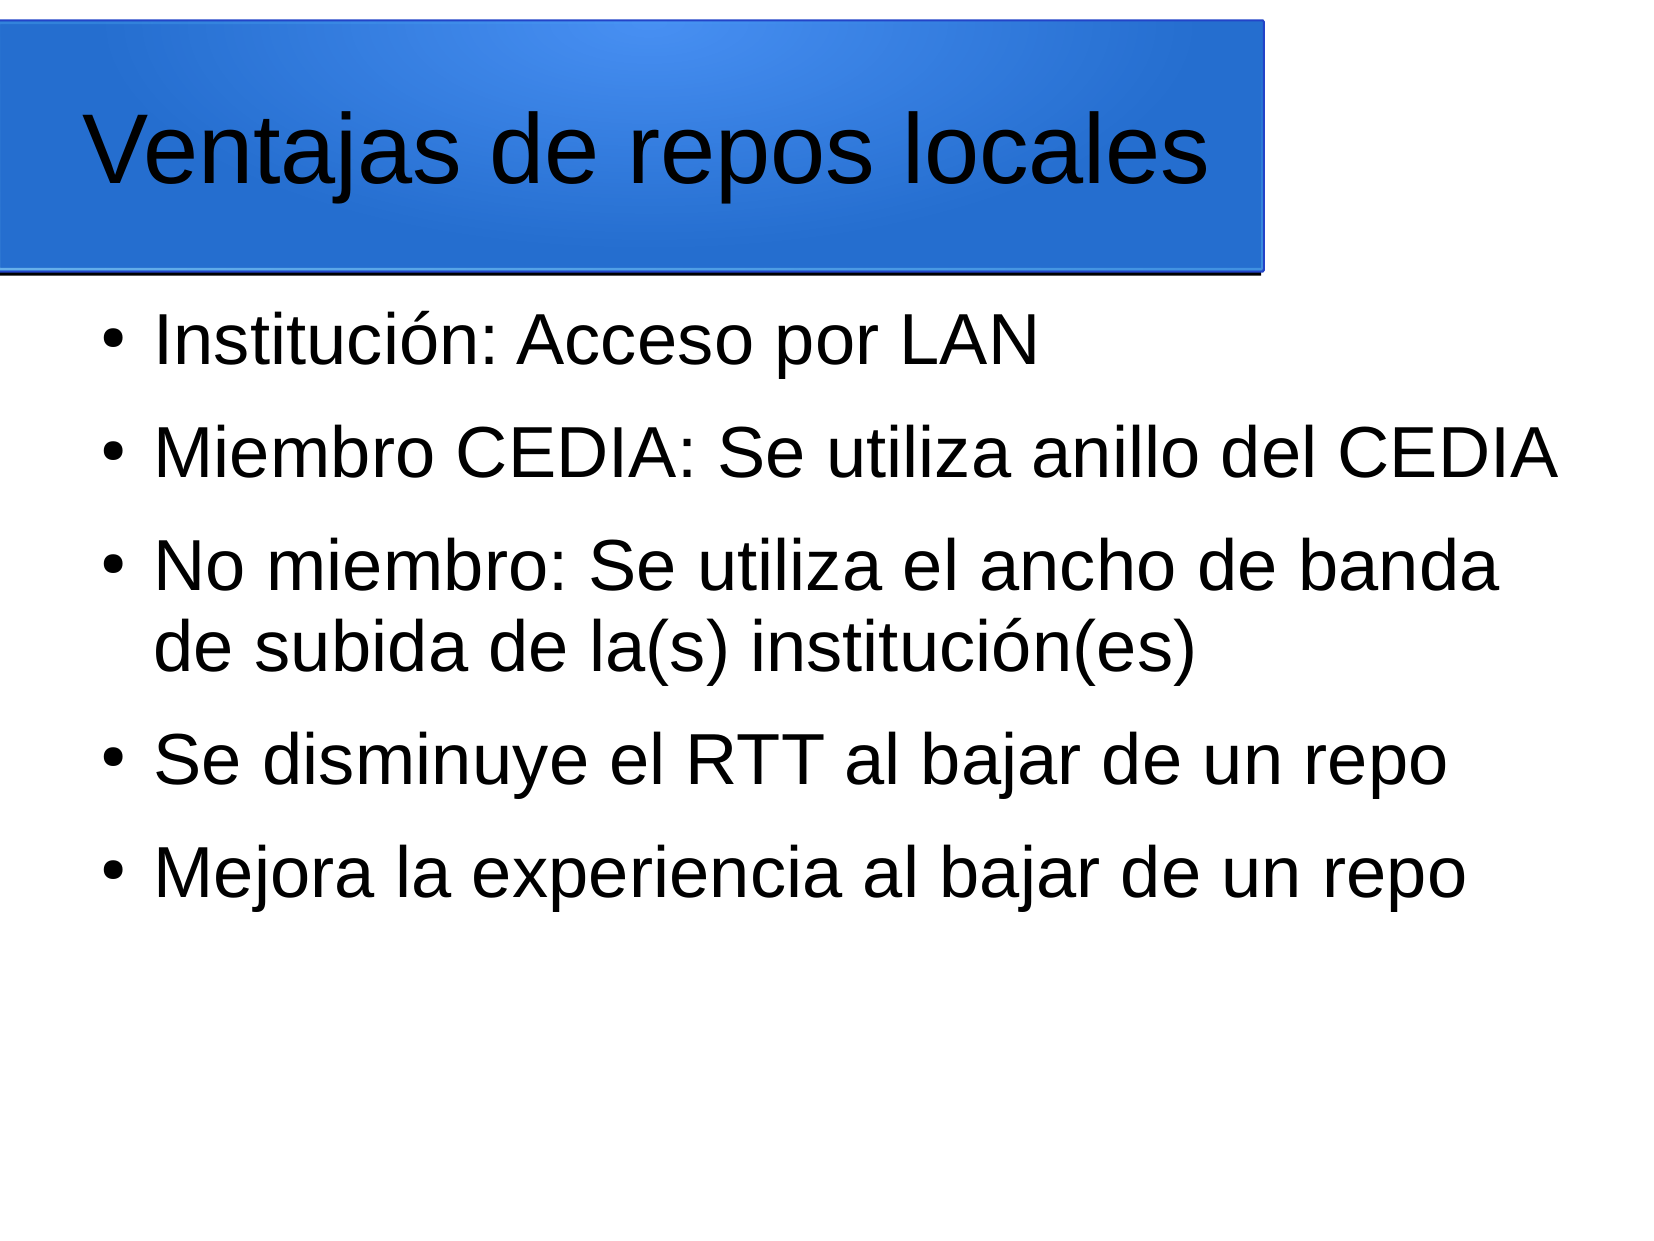

# Ventajas de repos locales
Institución: Acceso por LAN
Miembro CEDIA: Se utiliza anillo del CEDIA
No miembro: Se utiliza el ancho de banda de subida de la(s) institución(es)
Se disminuye el RTT al bajar de un repo
Mejora la experiencia al bajar de un repo